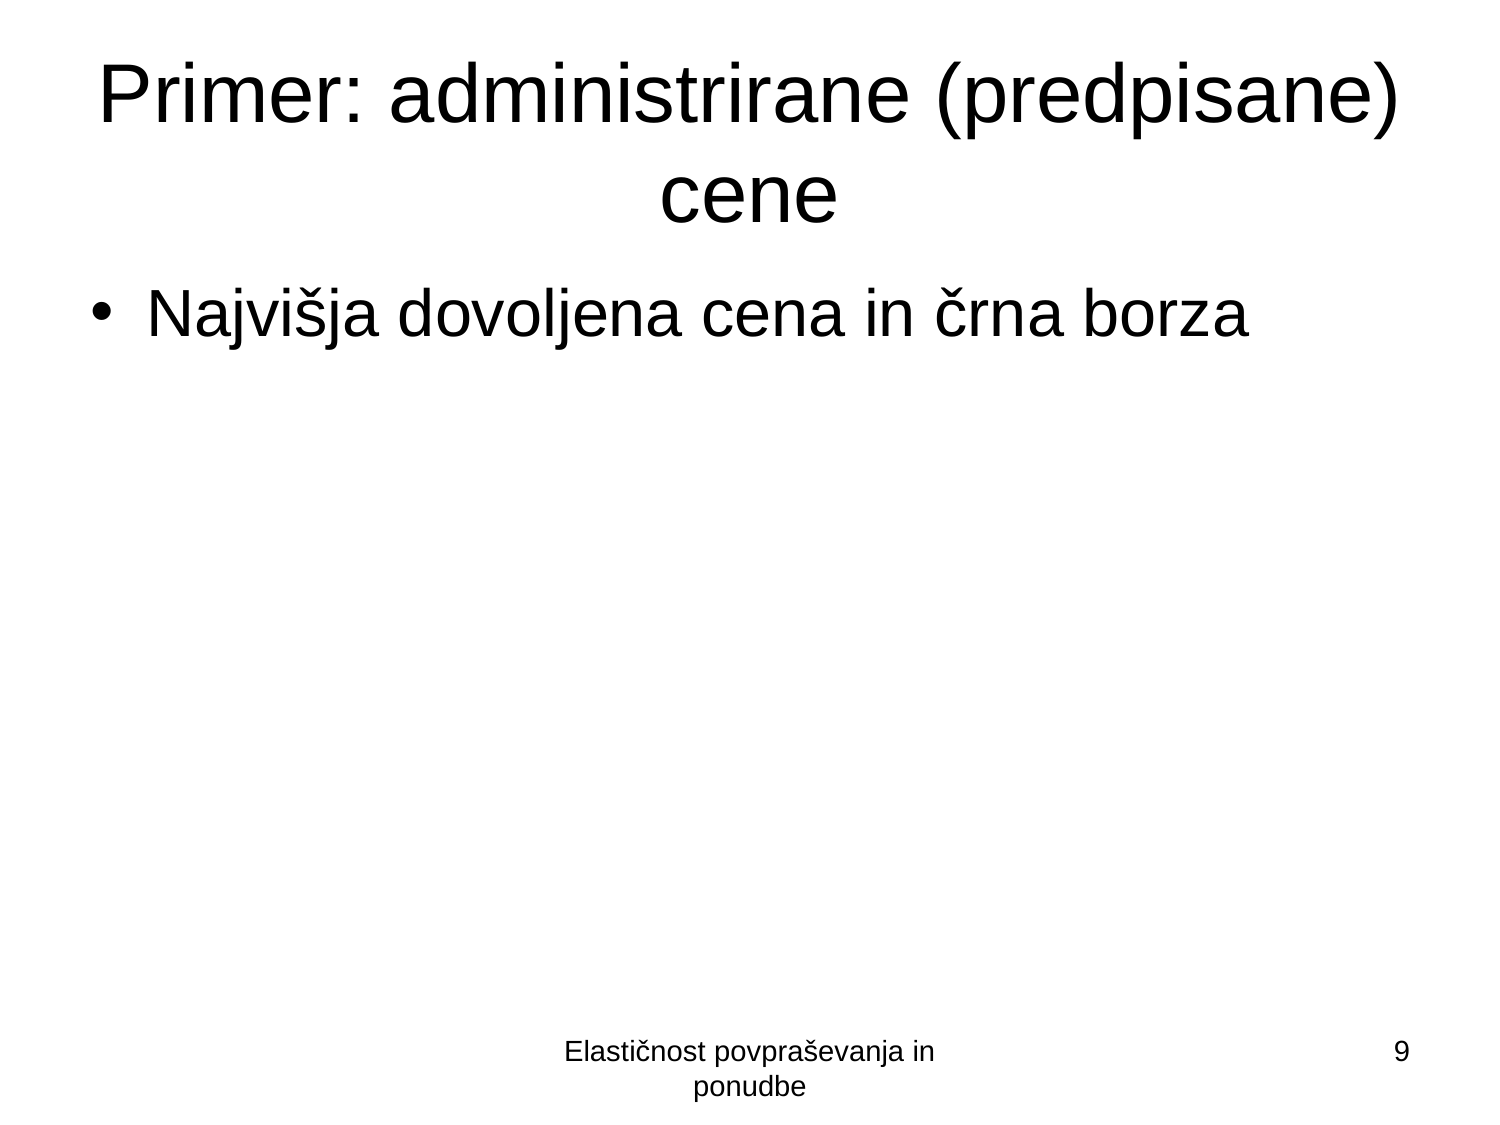

# Primer: administrirane (predpisane) cene
Najvišja dovoljena cena in črna borza
Elastičnost povpraševanja in ponudbe